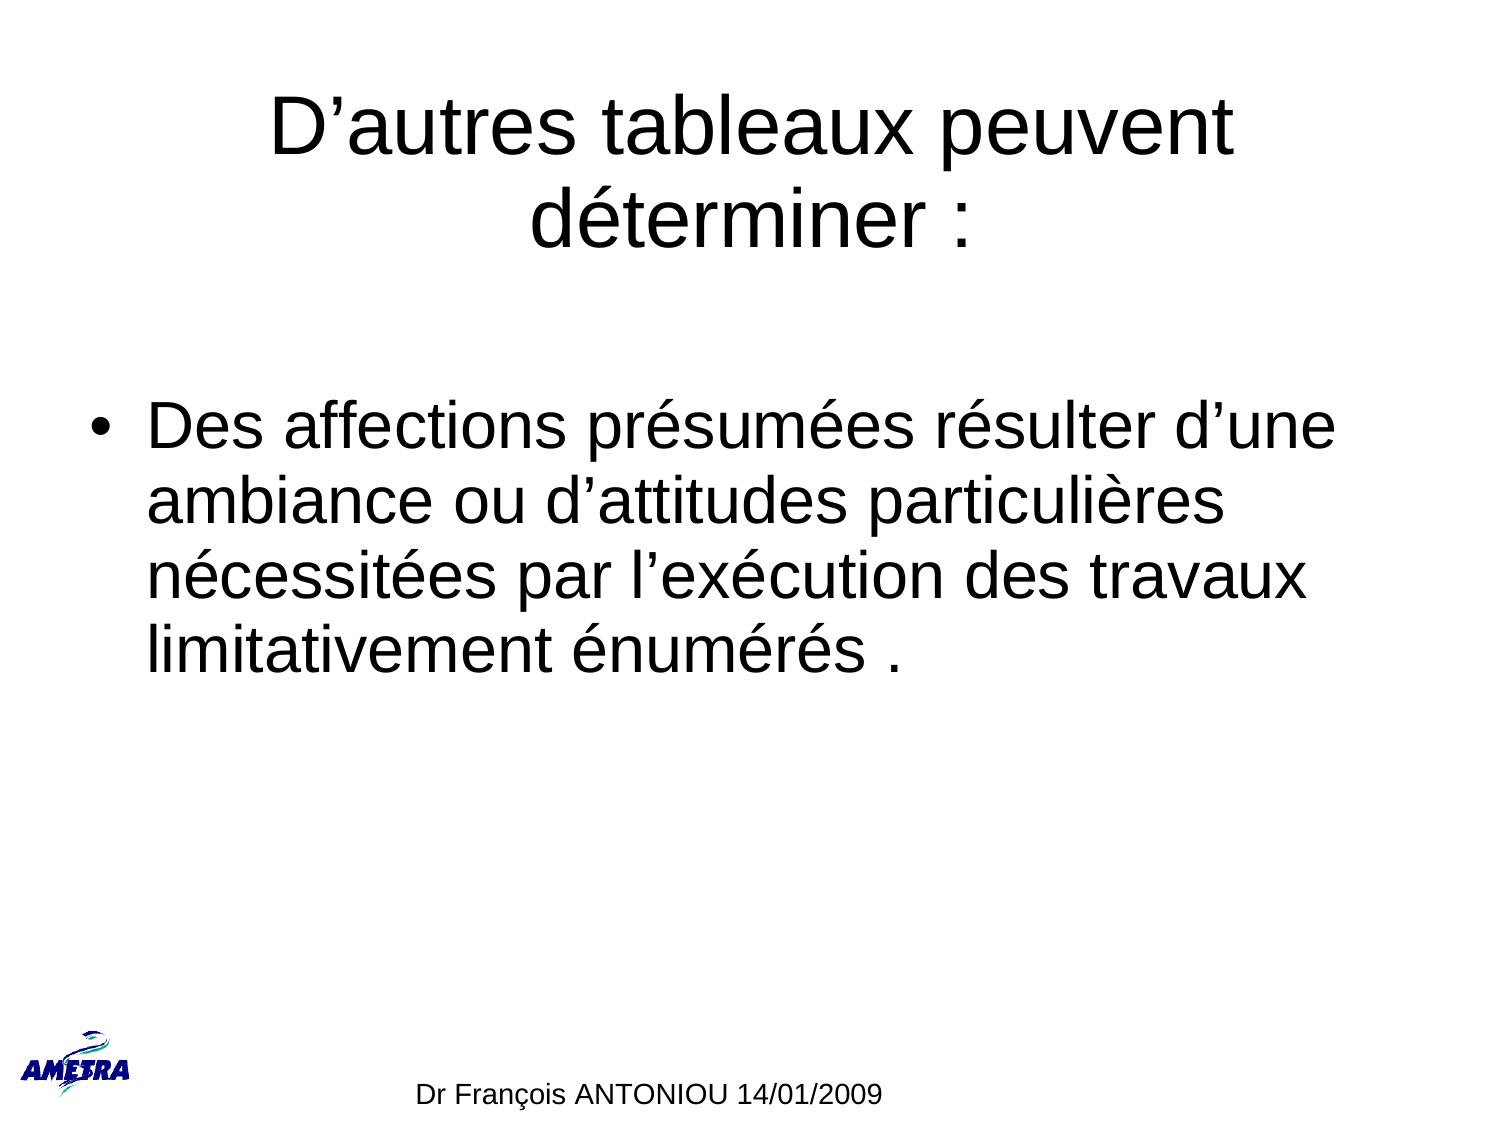

# D’autres tableaux peuvent déterminer :
Des affections présumées résulter d’une ambiance ou d’attitudes particulières nécessitées par l’exécution des travaux limitativement énumérés .
Dr François ANTONIOU 14/01/2009